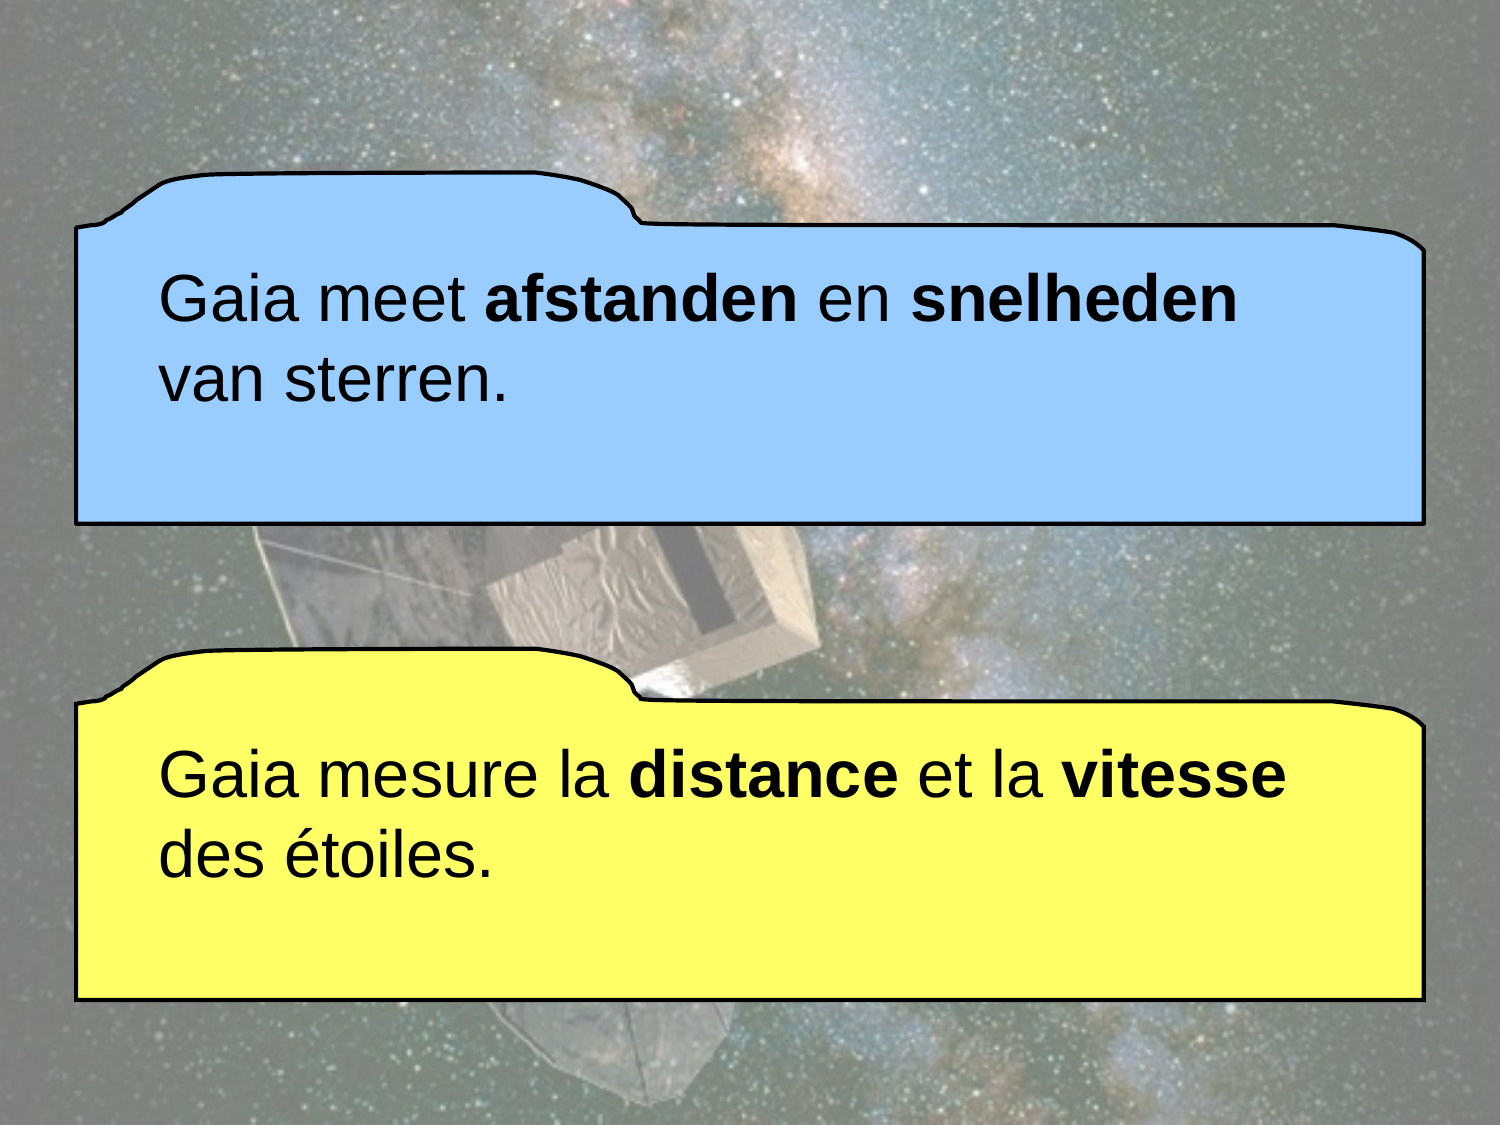

Gaia meet afstanden en snelheden van sterren.
Gaia mesure la distance et la vitesse
des étoiles.